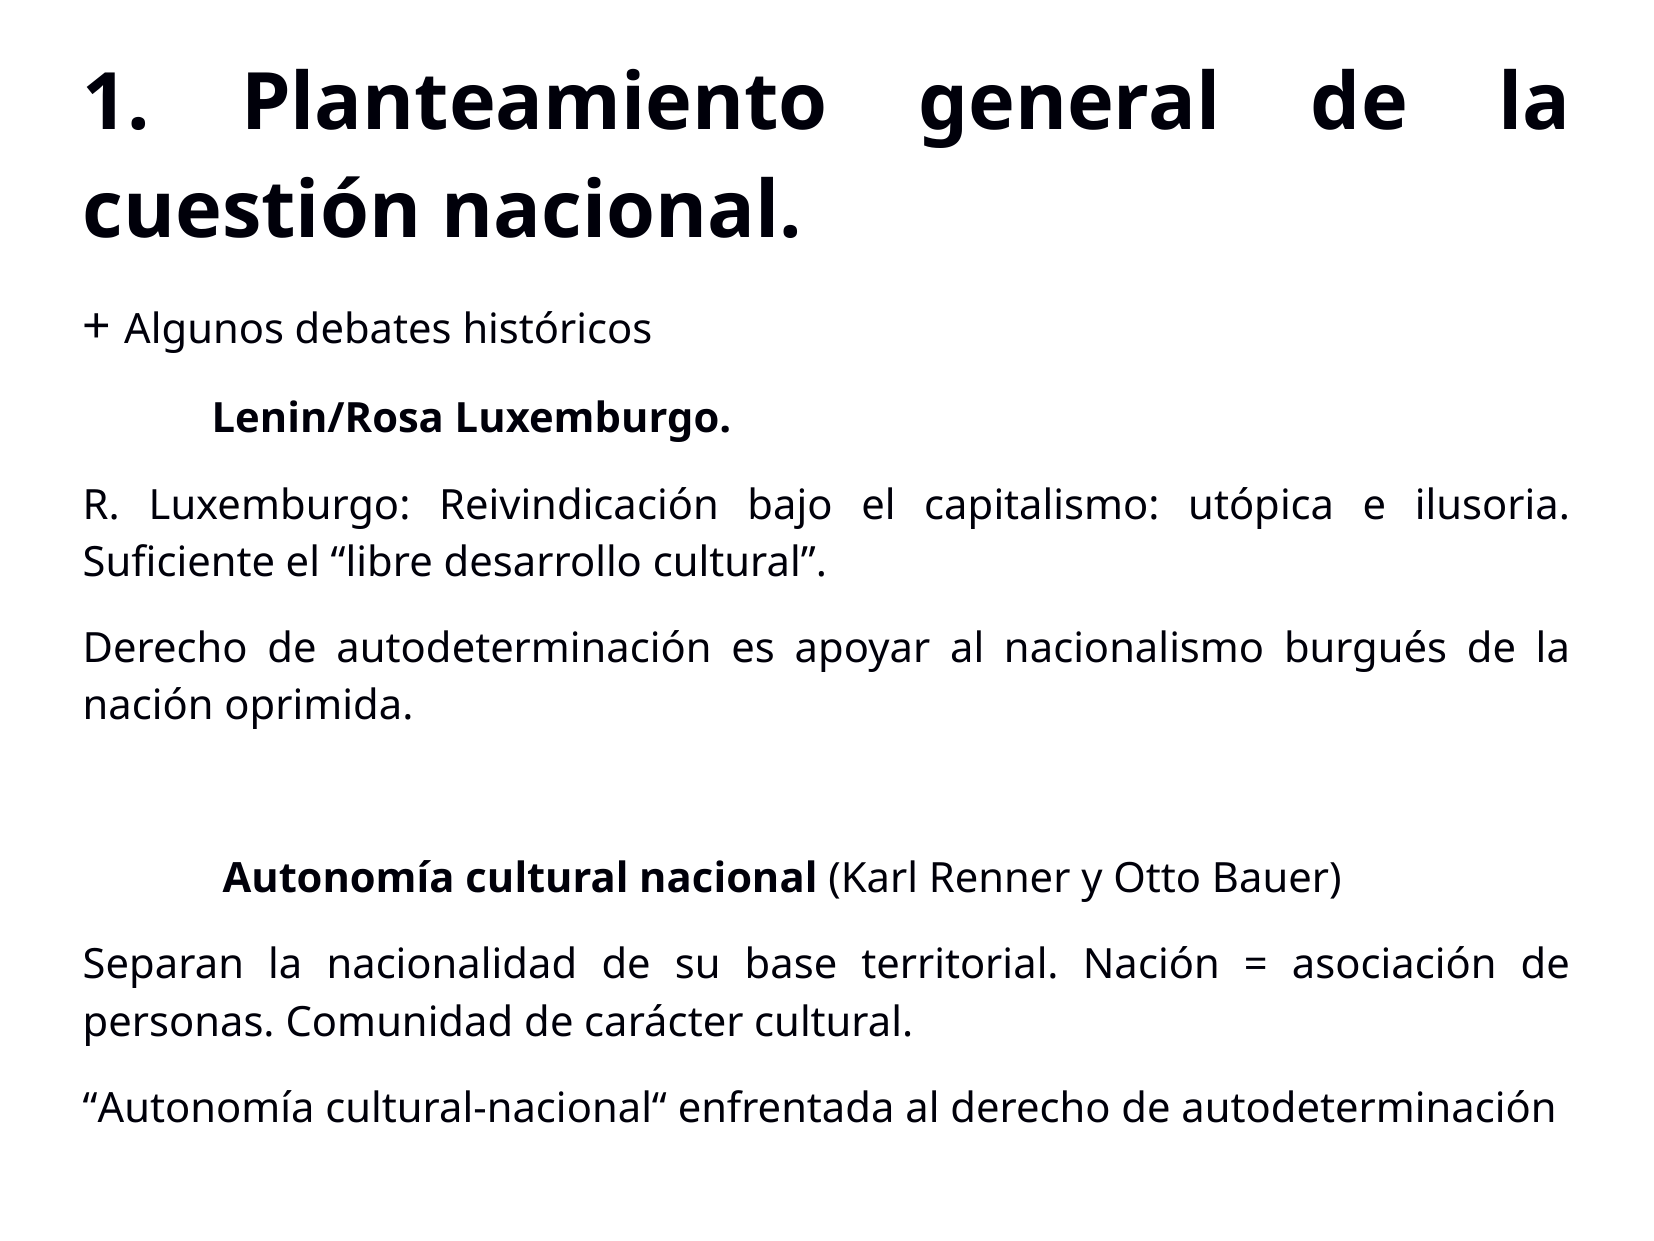

# 1. Planteamiento general de la cuestión nacional.
+ Algunos debates históricos
 Lenin/Rosa Luxemburgo.
R. Luxemburgo: Reivindicación bajo el capitalismo: utópica e ilusoria. Suficiente el “libre desarrollo cultural”.
Derecho de autodeterminación es apoyar al nacionalismo burgués de la nación oprimida.
 Autonomía cultural nacional (Karl Renner y Otto Bauer)
Separan la nacionalidad de su base territorial. Nación = asociación de personas. Comunidad de carácter cultural.
“Autonomía cultural-nacional“ enfrentada al derecho de autodeterminación